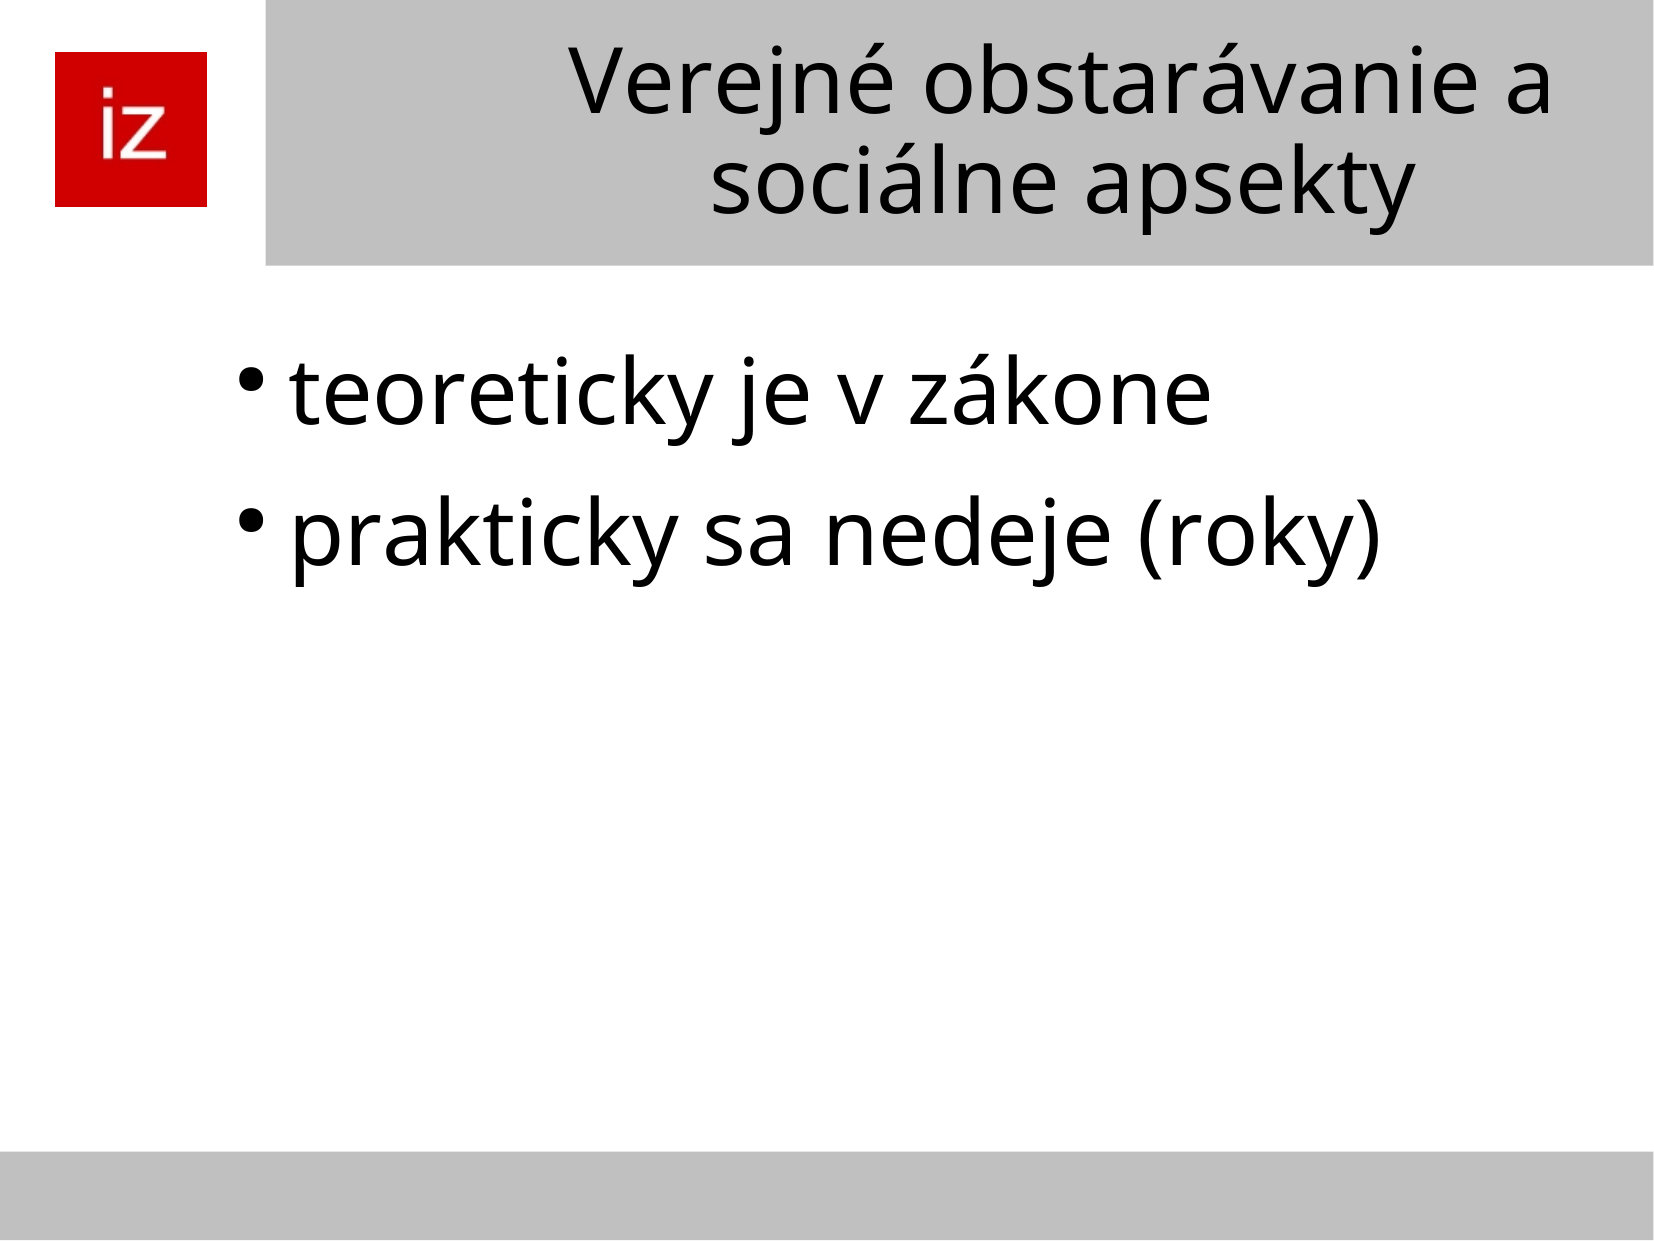

# Verejné obstarávanie a sociálne apsekty
teoreticky je v zákone
prakticky sa nedeje (roky)